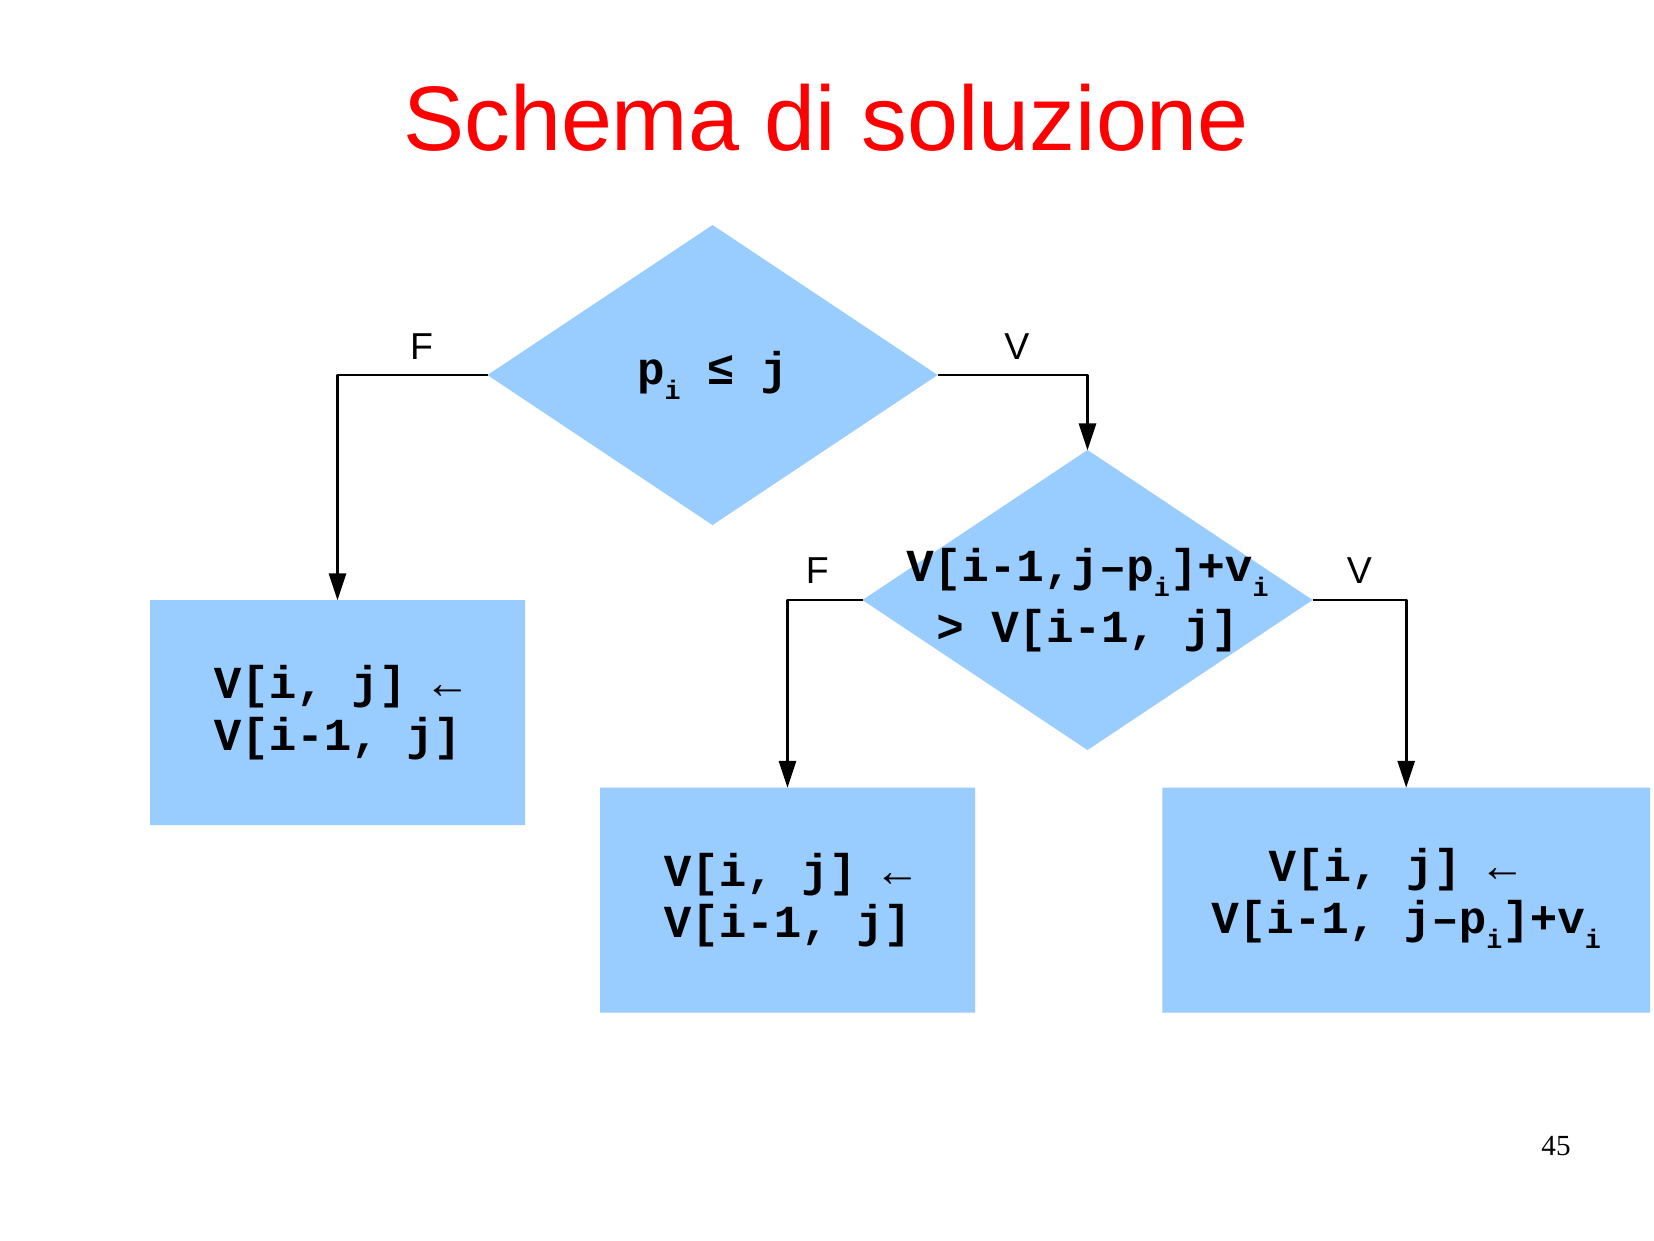

# Schema di soluzione
pi ≤ j
F
V
V[i-1,j–pi]+vi
> V[i-1, j]
F
V
V[i, j] ← V[i-1, j]
V[i, j] ← V[i-1, j]
V[i, j] ←
V[i-1, j–pi]+vi
45